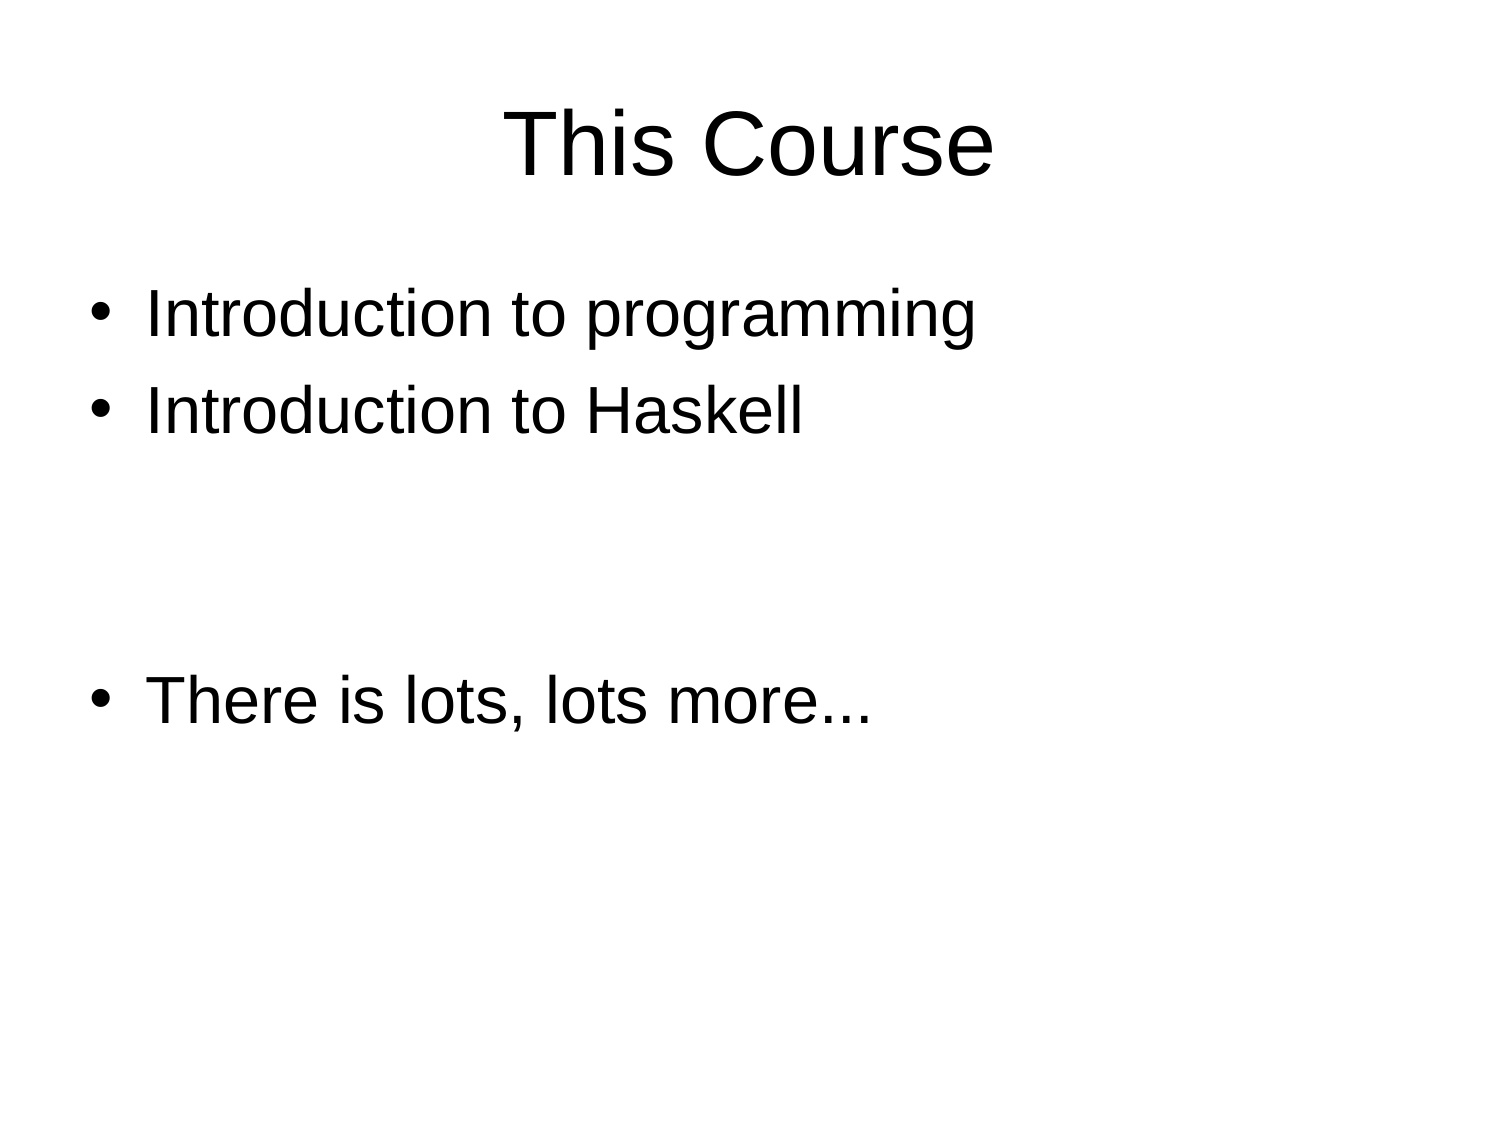

# This Course
Introduction to programming
Introduction to Haskell
There is lots, lots more...